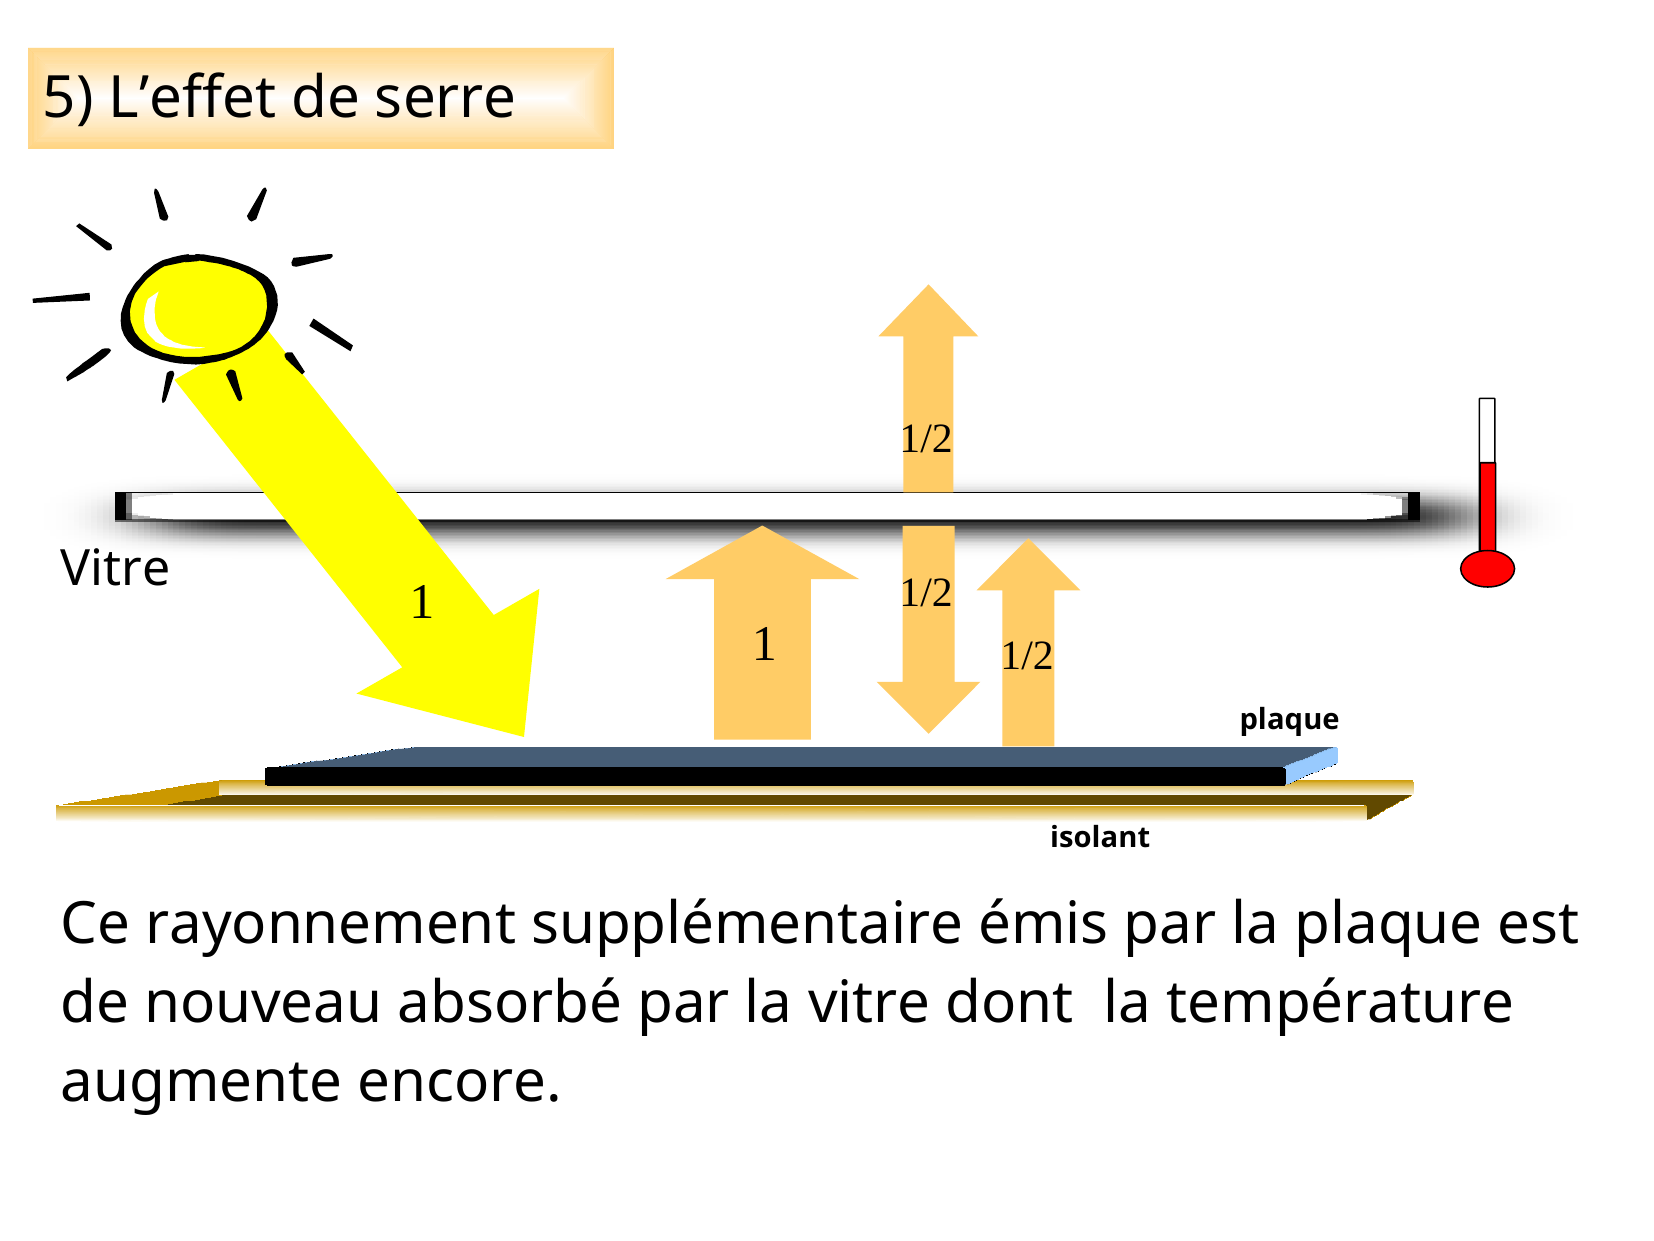

5) L’effet de serre
1/2
Vitre
1/2
1
1
1/2
plaque
isolant
Ce rayonnement supplémentaire émis par la plaque est de nouveau absorbé par la vitre dont la température augmente encore.